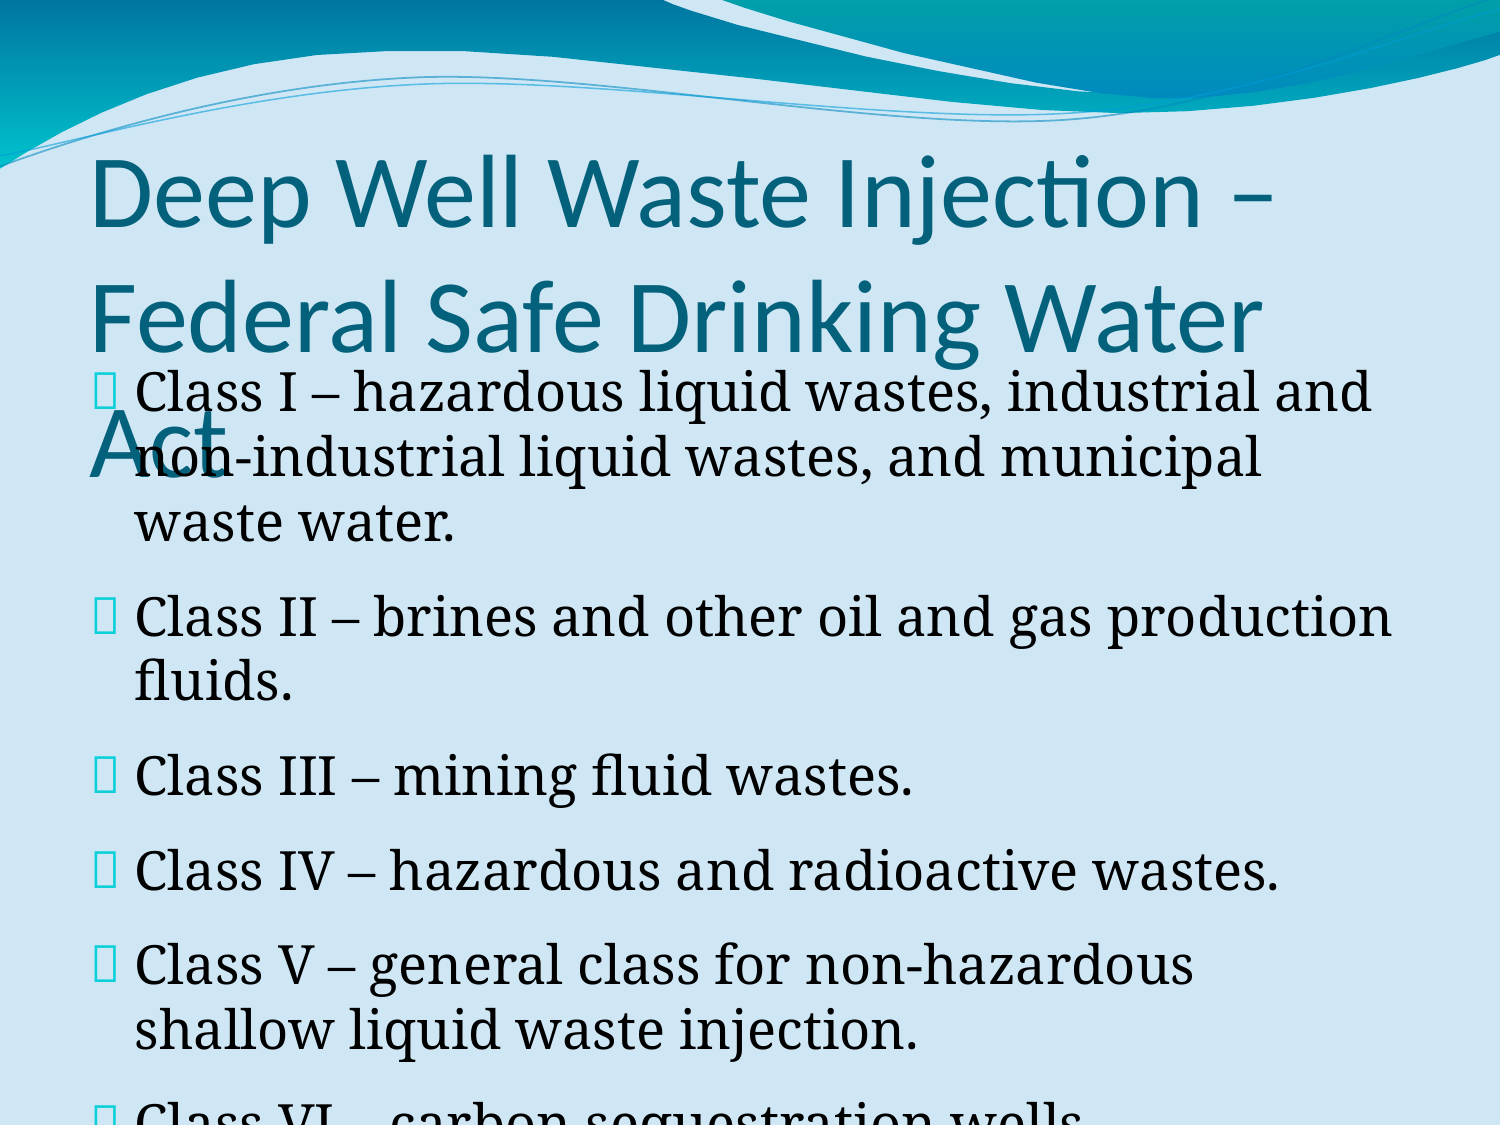

# Deep Well Waste Injection – Federal Safe Drinking Water Act
Class I – hazardous liquid wastes, industrial and non-industrial liquid wastes, and municipal waste water.
Class II – brines and other oil and gas production fluids.
Class III – mining fluid wastes.
Class IV – hazardous and radioactive wastes.
Class V – general class for non-hazardous shallow liquid waste injection.
Class VI – carbon sequestration wells.